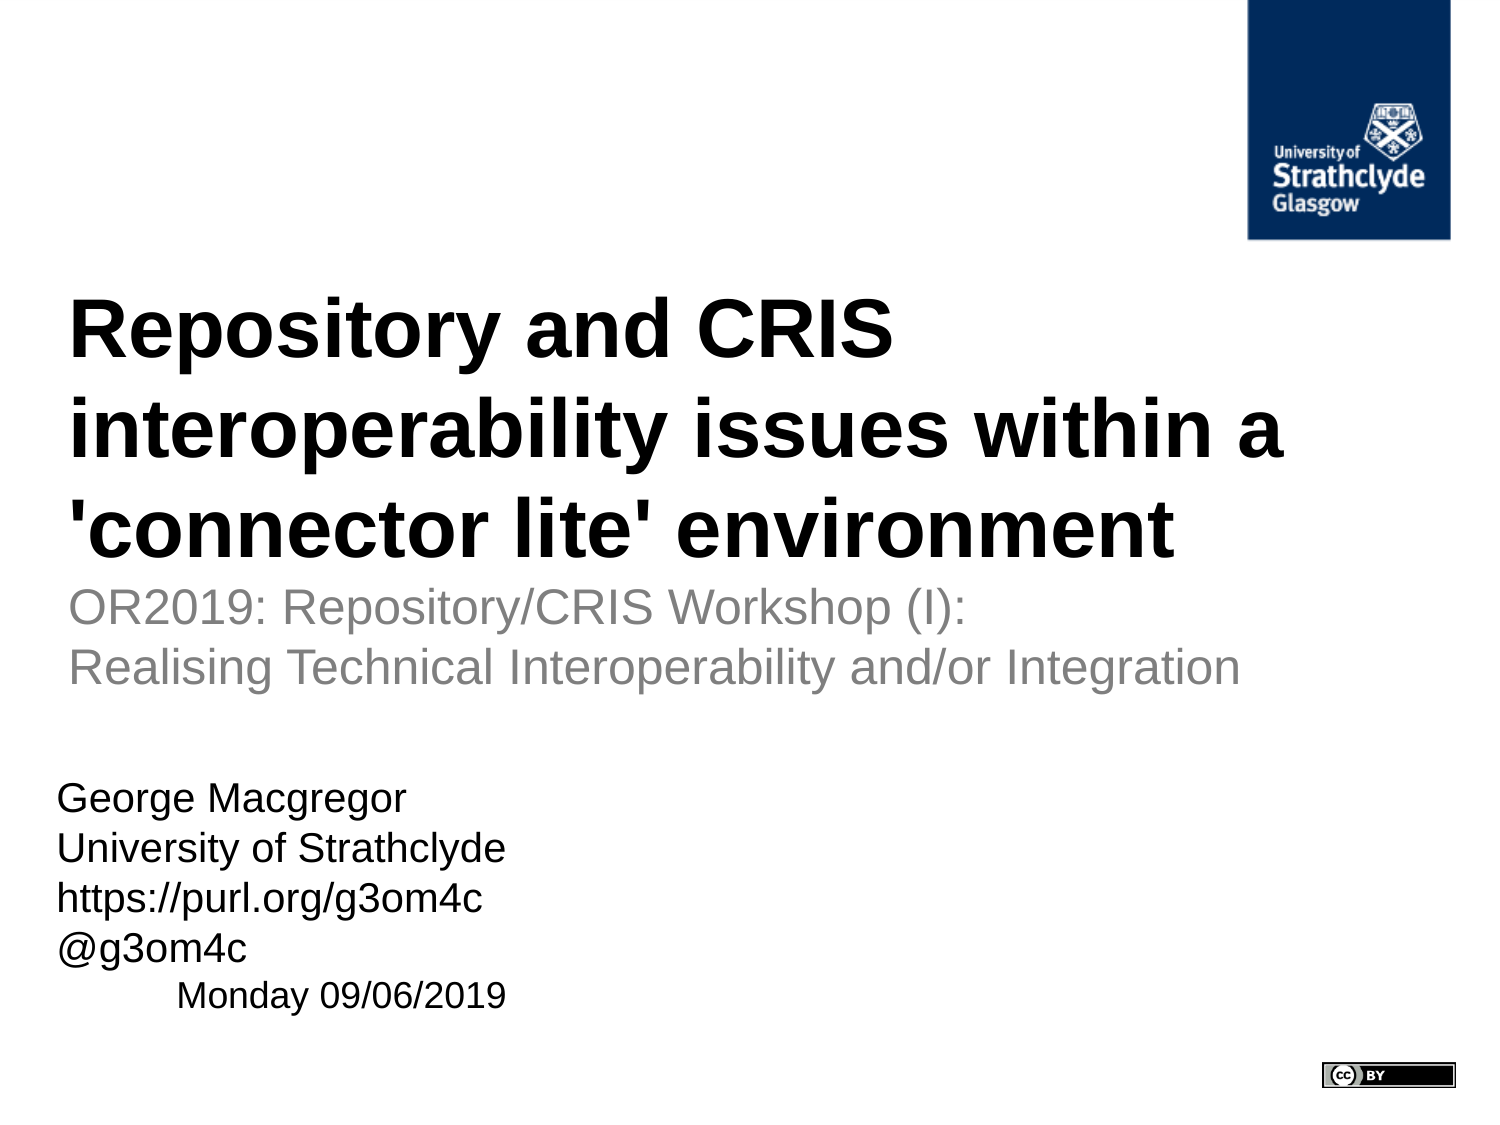

# Repository and CRIS interoperability issues within a 'connector lite' environment OR2019: Repository/CRIS Workshop (I): Realising Technical Interoperability and/or Integration
George Macgregor
University of Strathclyde
https://purl.org/g3om4c
@g3om4c
Monday 09/06/2019